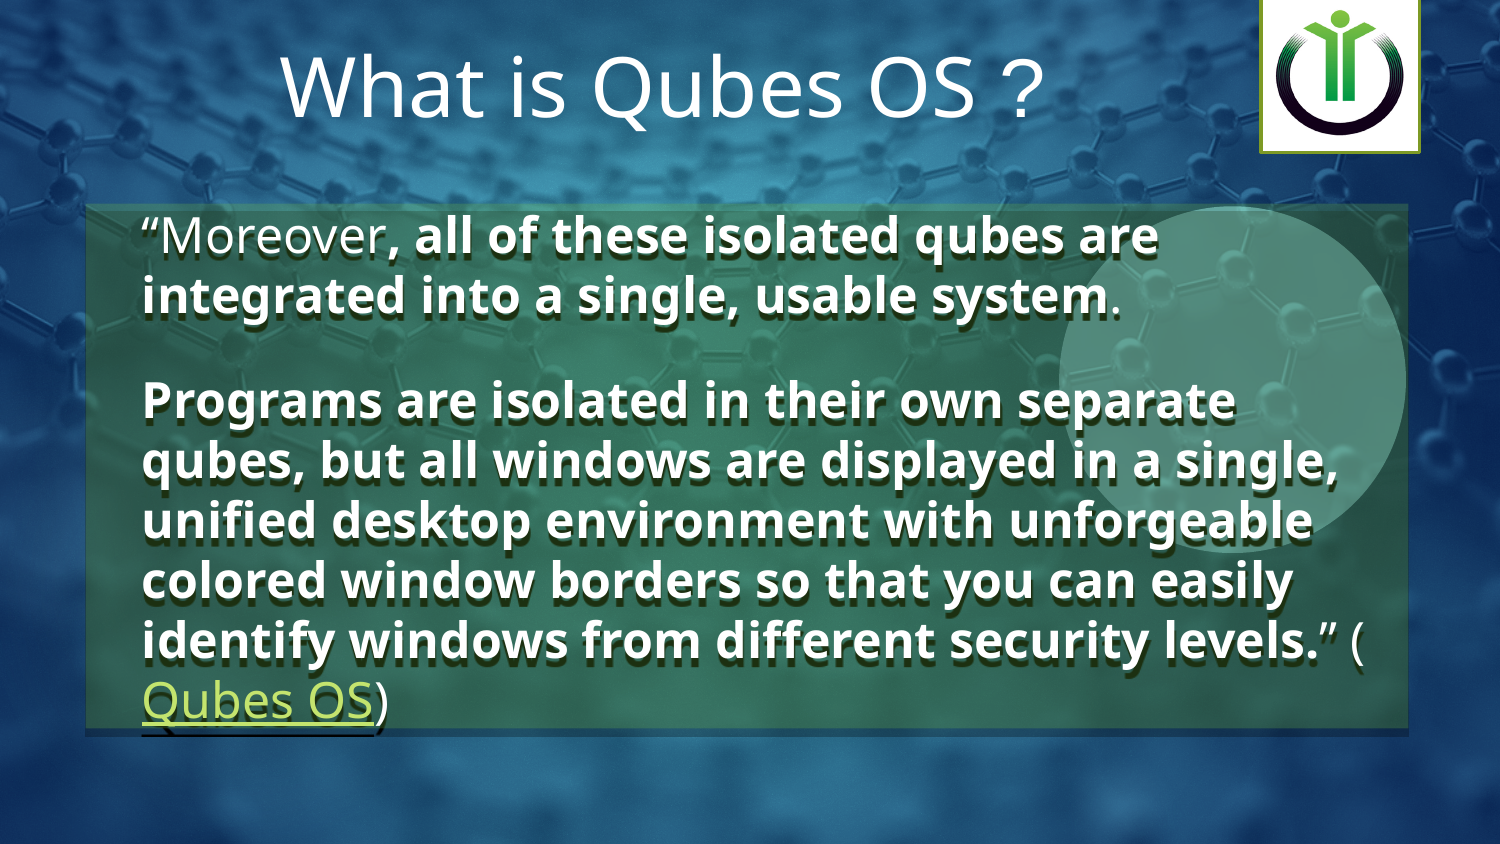

What is Qubes OS ?
“Moreover, all of these isolated qubes are integrated into a single, usable system.
Programs are isolated in their own separate qubes, but all windows are displayed in a single, unified desktop environment with unforgeable colored window borders so that you can easily identify windows from different security levels.” (Qubes OS)